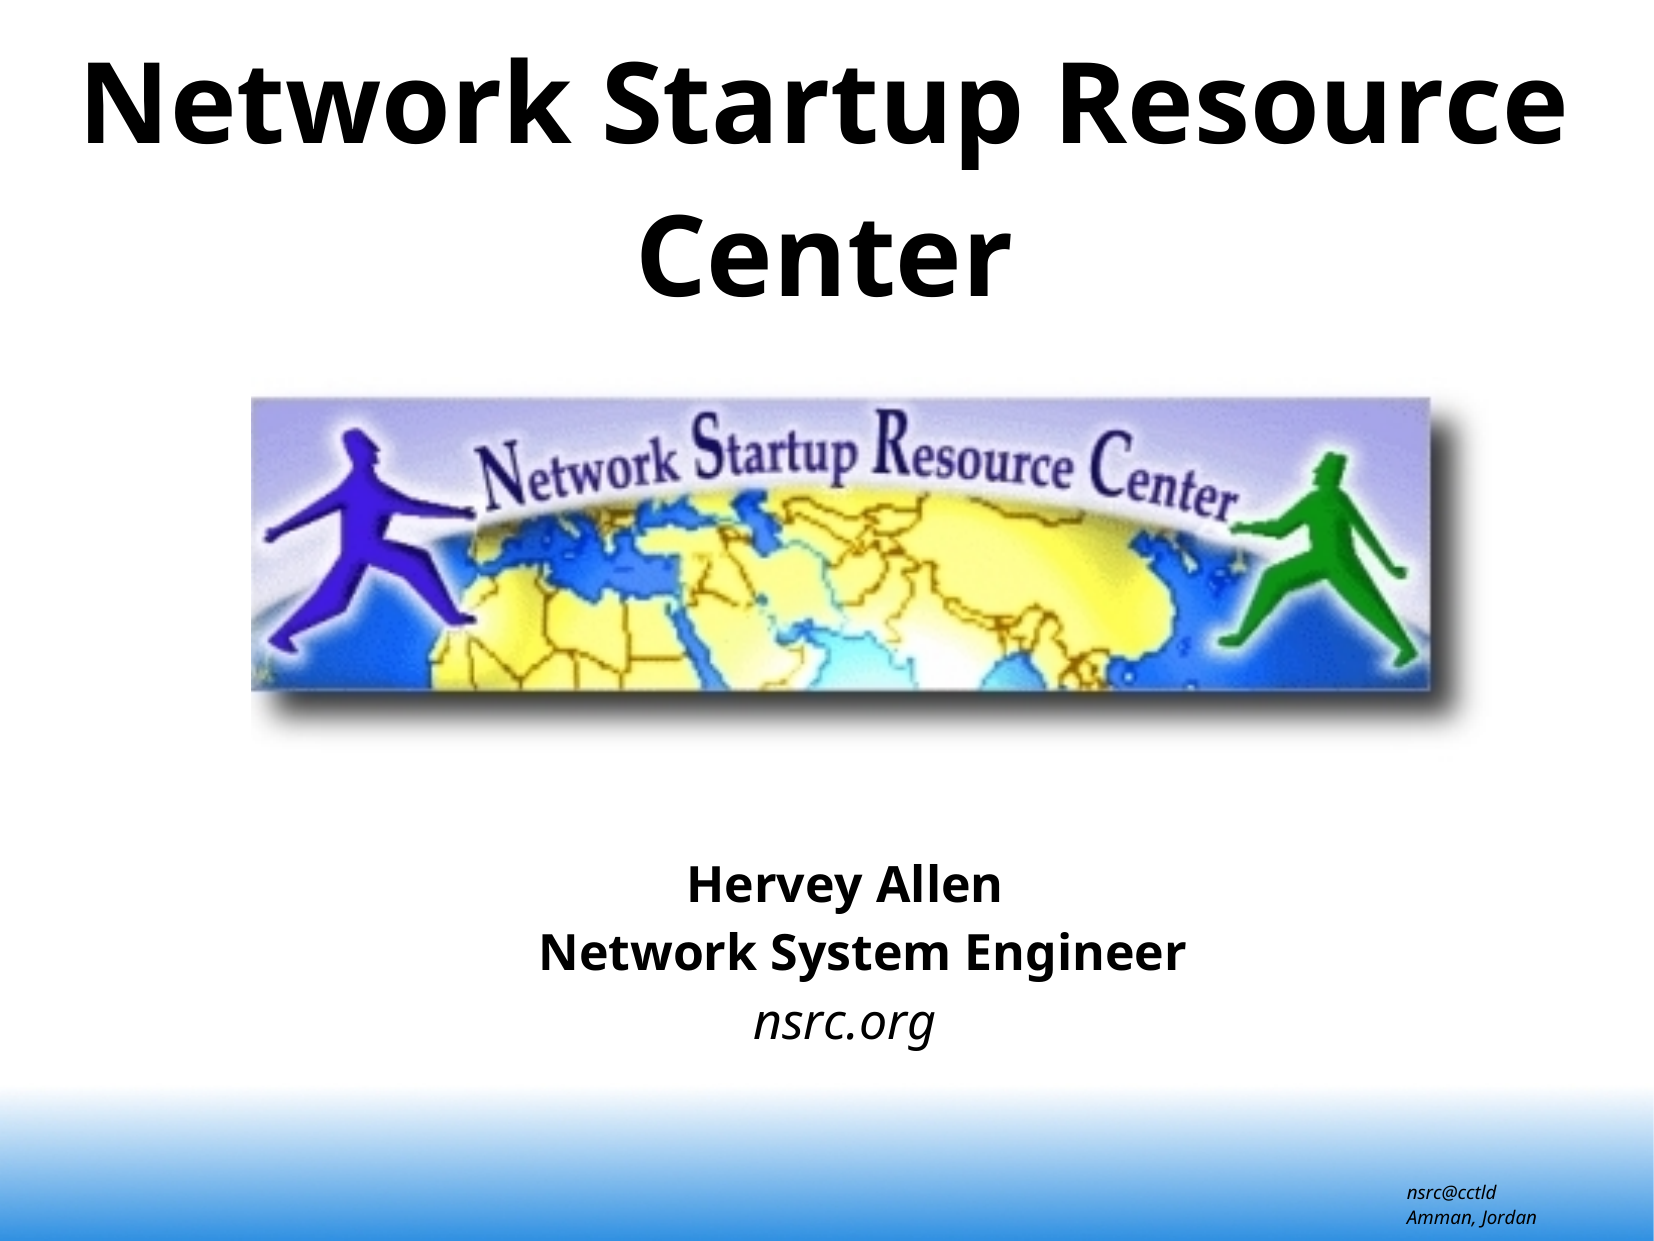

# Network Startup Resource Center
Hervey Allen
Network System Engineer
nsrc.org